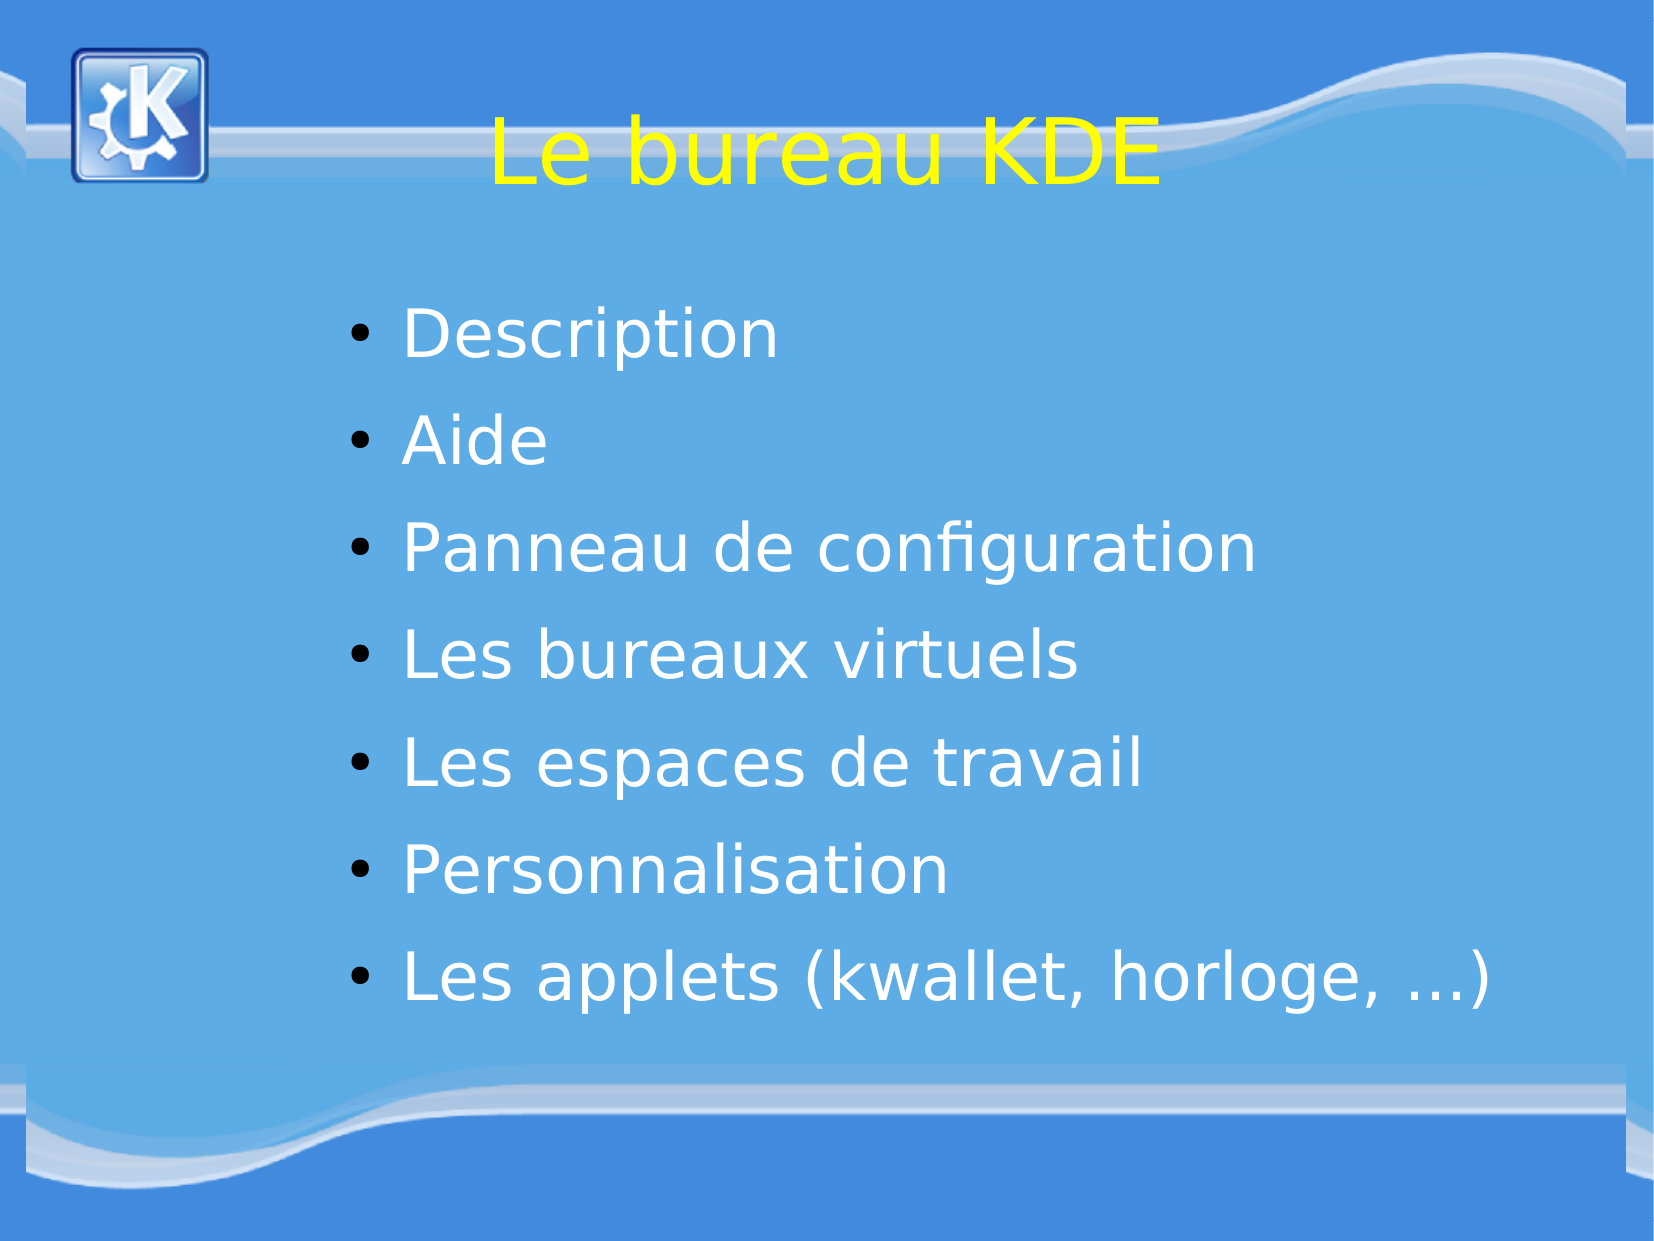

# Le bureau KDE
Description
Aide
Panneau de configuration
Les bureaux virtuels
Les espaces de travail
Personnalisation
Les applets (kwallet, horloge, ...)